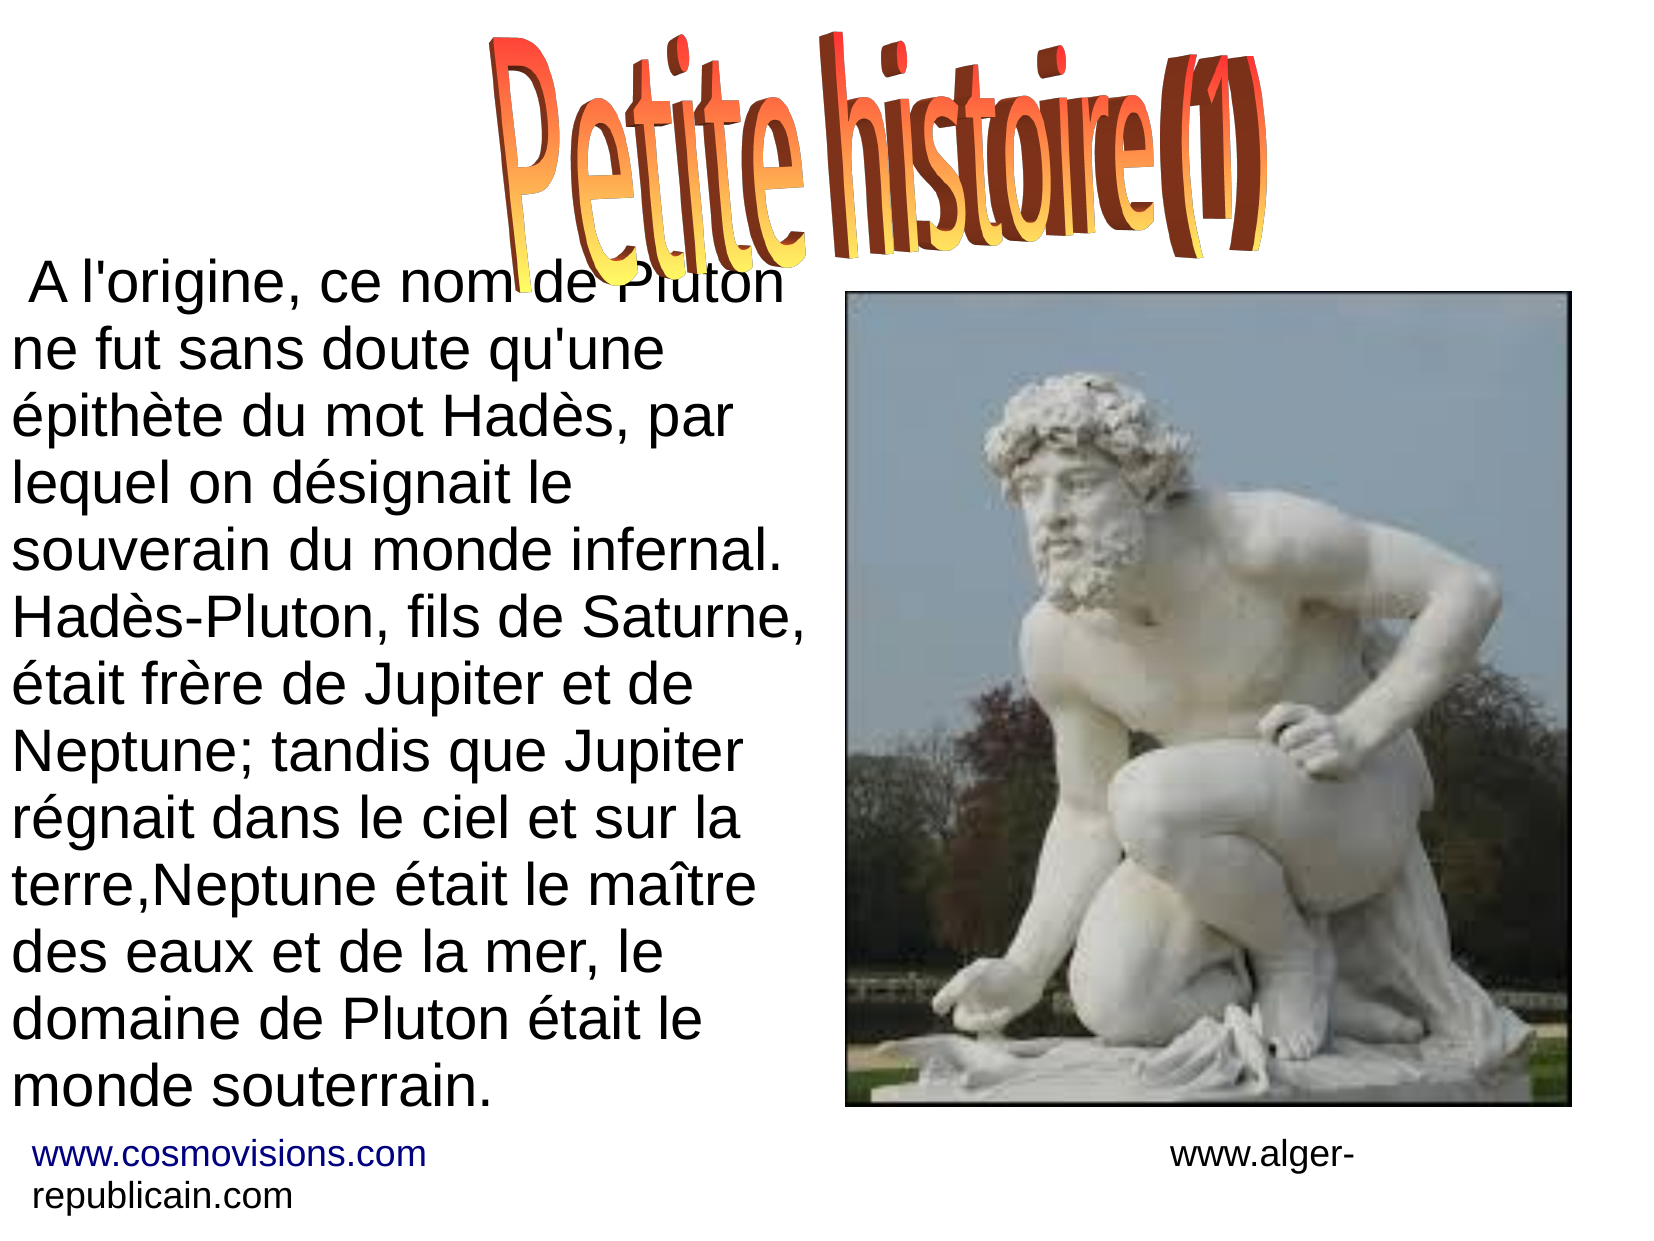

Petite histoire (1)
# A l'origine, ce nom de Pluton ne fut sans doute qu'une épithète du mot Hadès, par lequel on désignait le souverain du monde infernal. Hadès-Pluton, fils de Saturne, était frère de Jupiter et de Neptune; tandis que Jupiter régnait dans le ciel et sur la terre,Neptune était le maître des eaux et de la mer, le domaine de Pluton était le monde souterrain.
www.cosmovisions.com www.alger-republicain.com